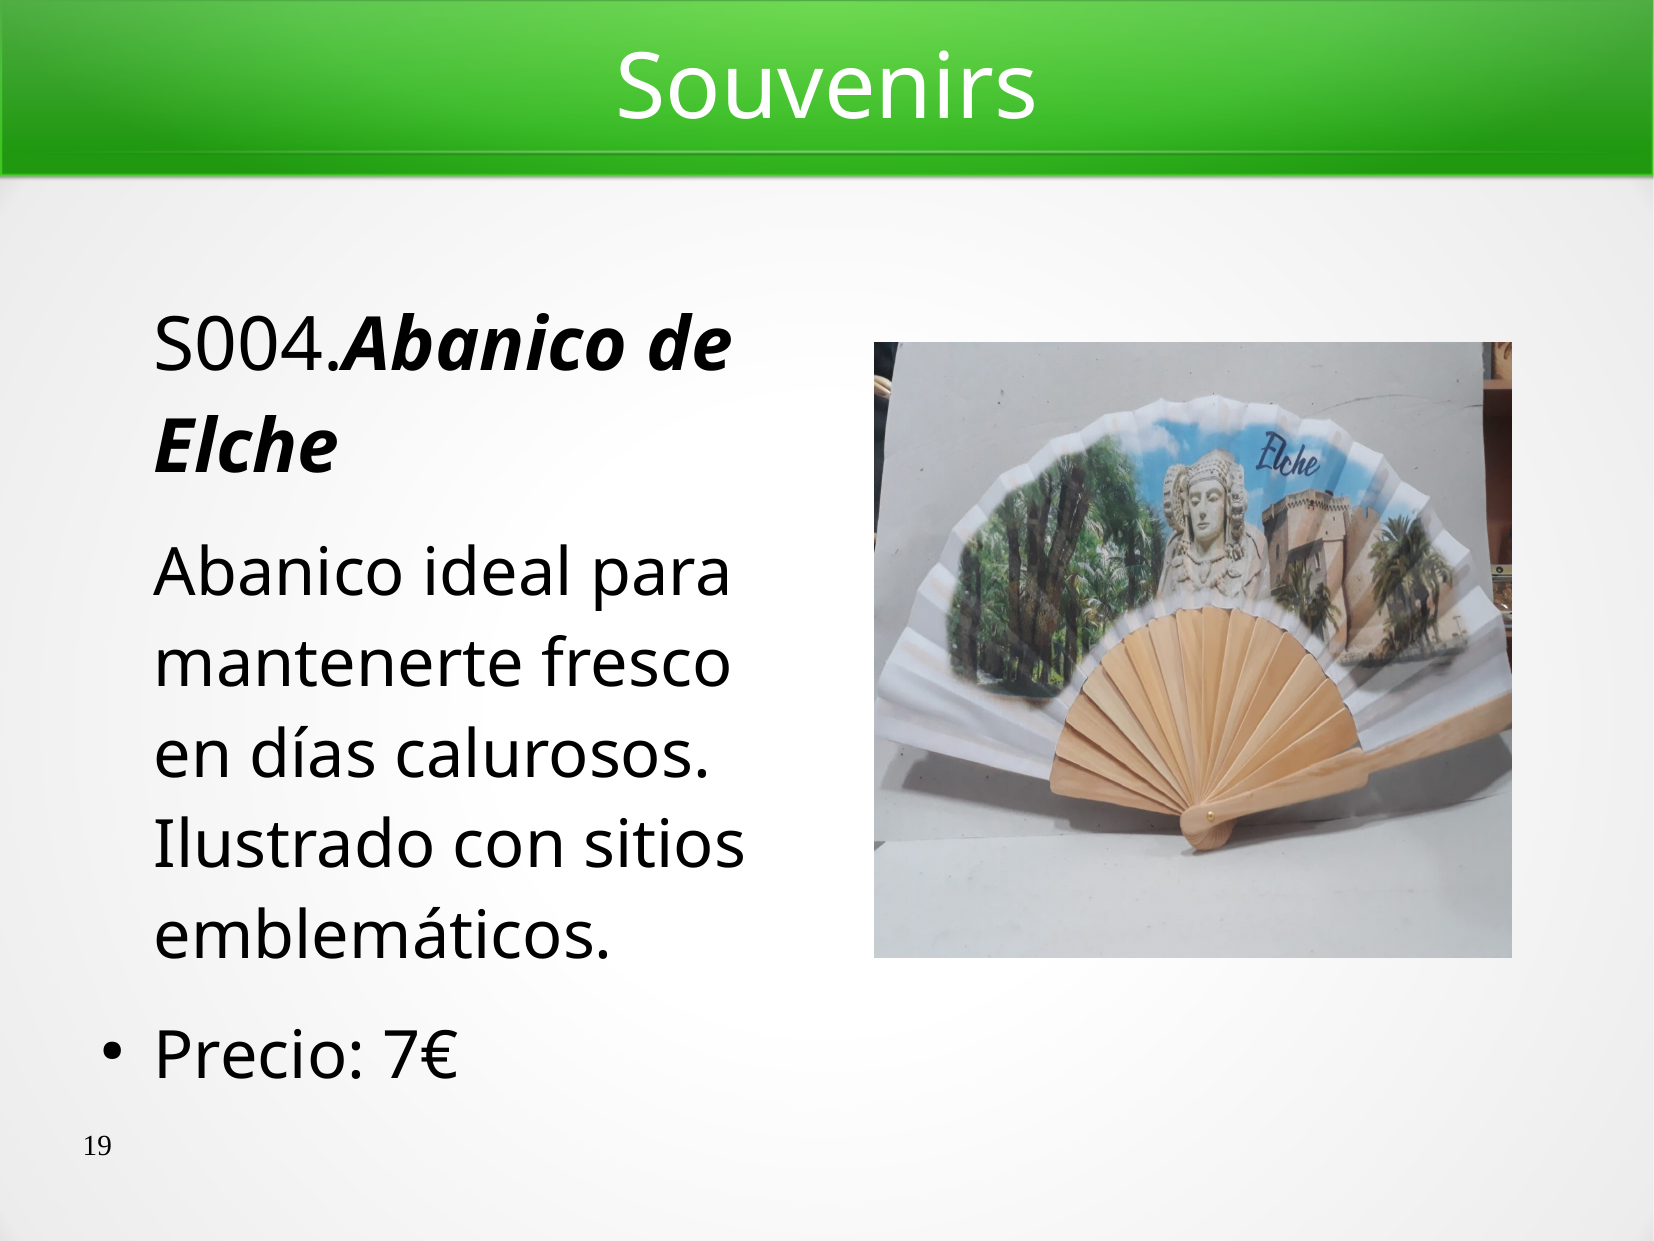

# Souvenirs
S004.Abanico de Elche
Abanico ideal para mantenerte fresco en días calurosos. Ilustrado con sitios emblemáticos.
Precio: 7€
19